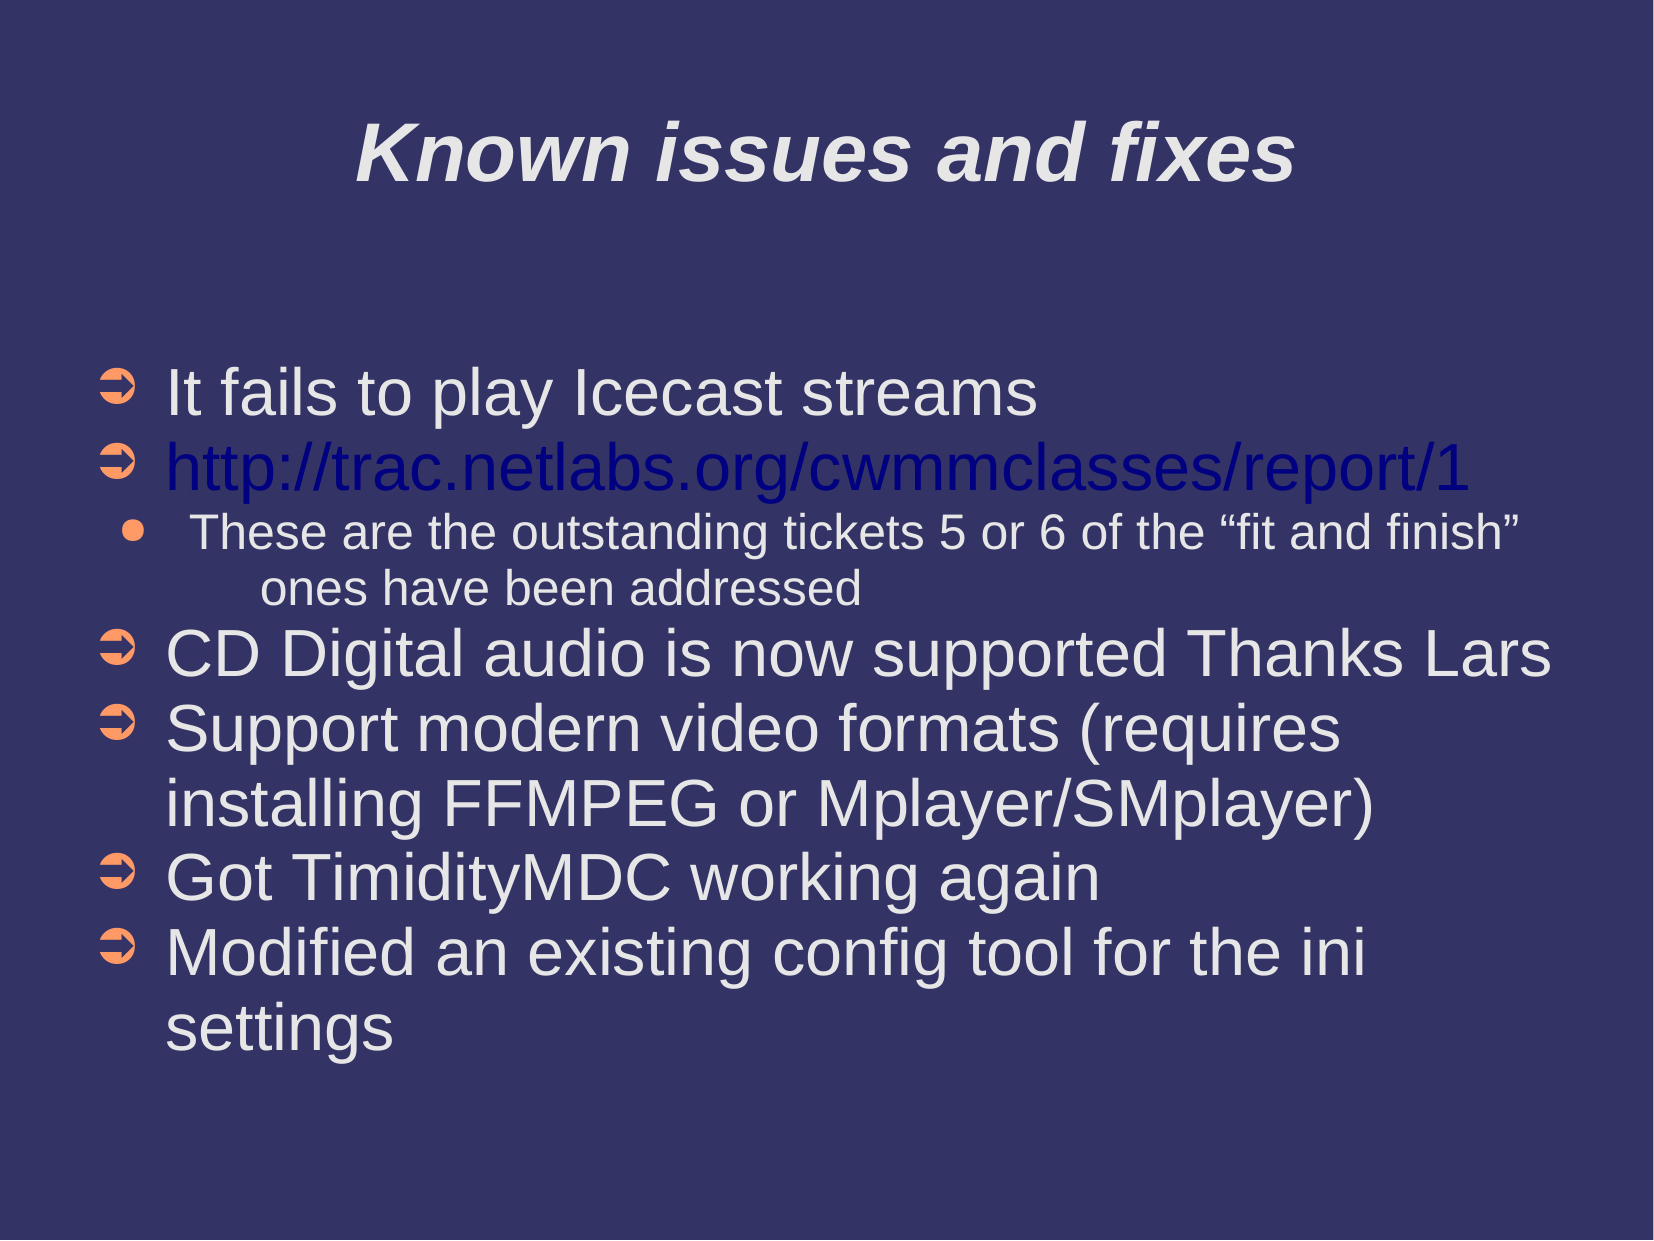

# Known issues and fixes
It fails to play Icecast streams
http://trac.netlabs.org/cwmmclasses/report/1
These are the outstanding tickets 5 or 6 of the “fit and finish” ones have been addressed
CD Digital audio is now supported Thanks Lars
Support modern video formats (requires installing FFMPEG or Mplayer/SMplayer)
Got TimidityMDC working again
Modified an existing config tool for the ini settings